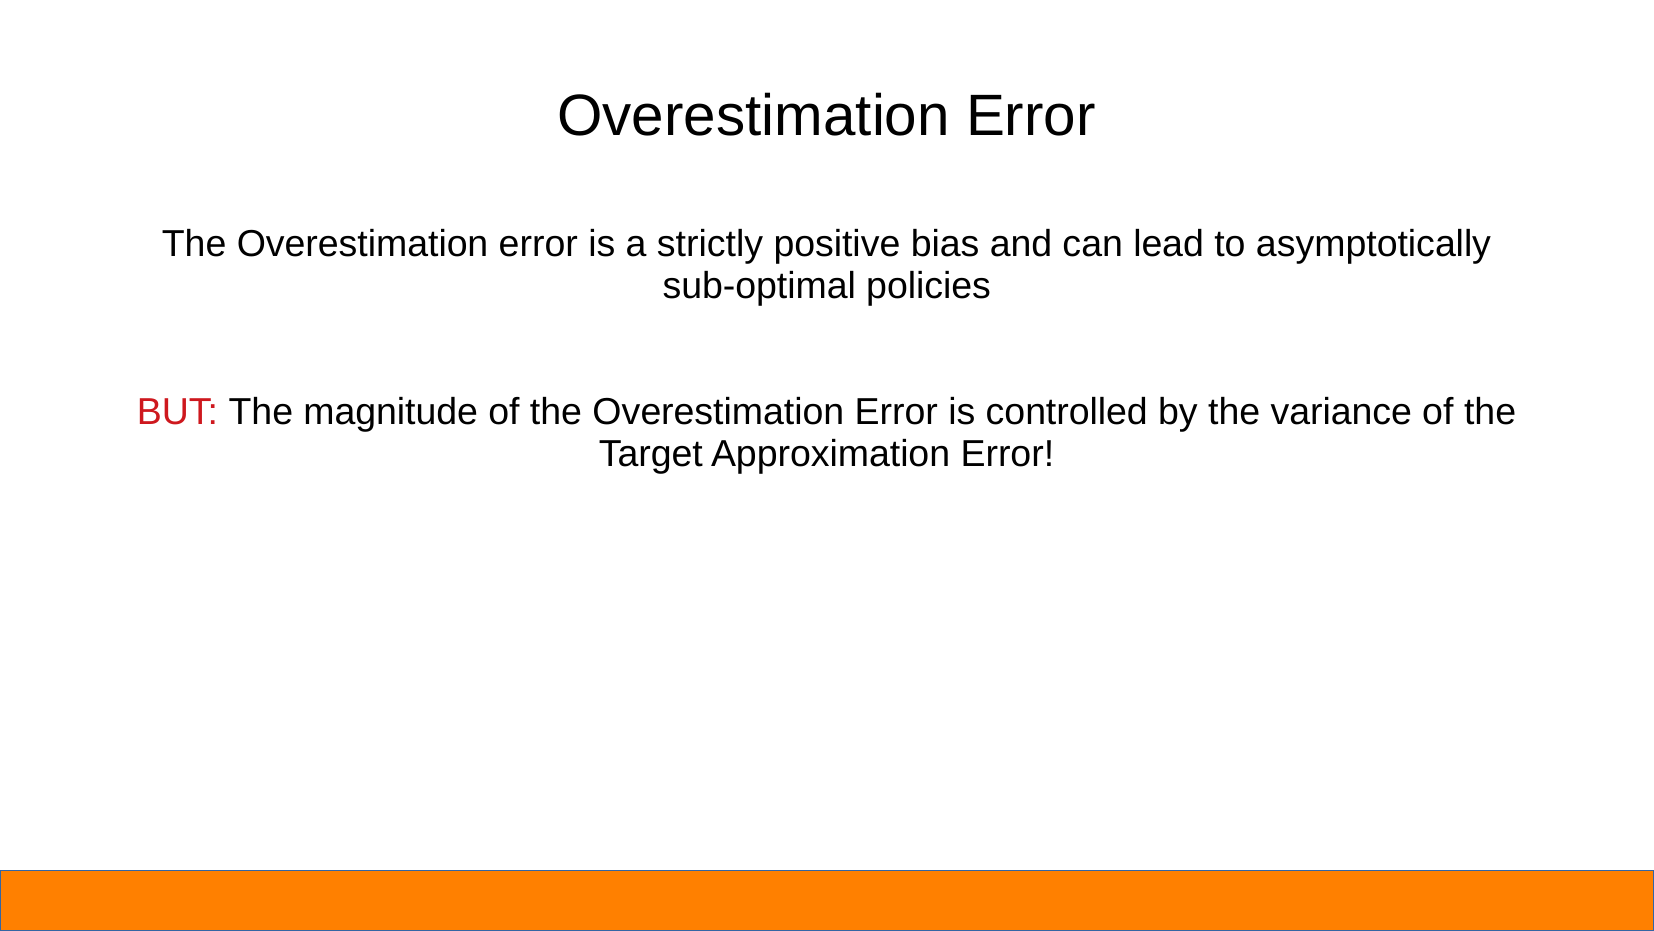

Overestimation Error
The Overestimation error is a strictly positive bias and can lead to asymptotically sub-optimal policies
BUT: The magnitude of the Overestimation Error is controlled by the variance of the Target Approximation Error!